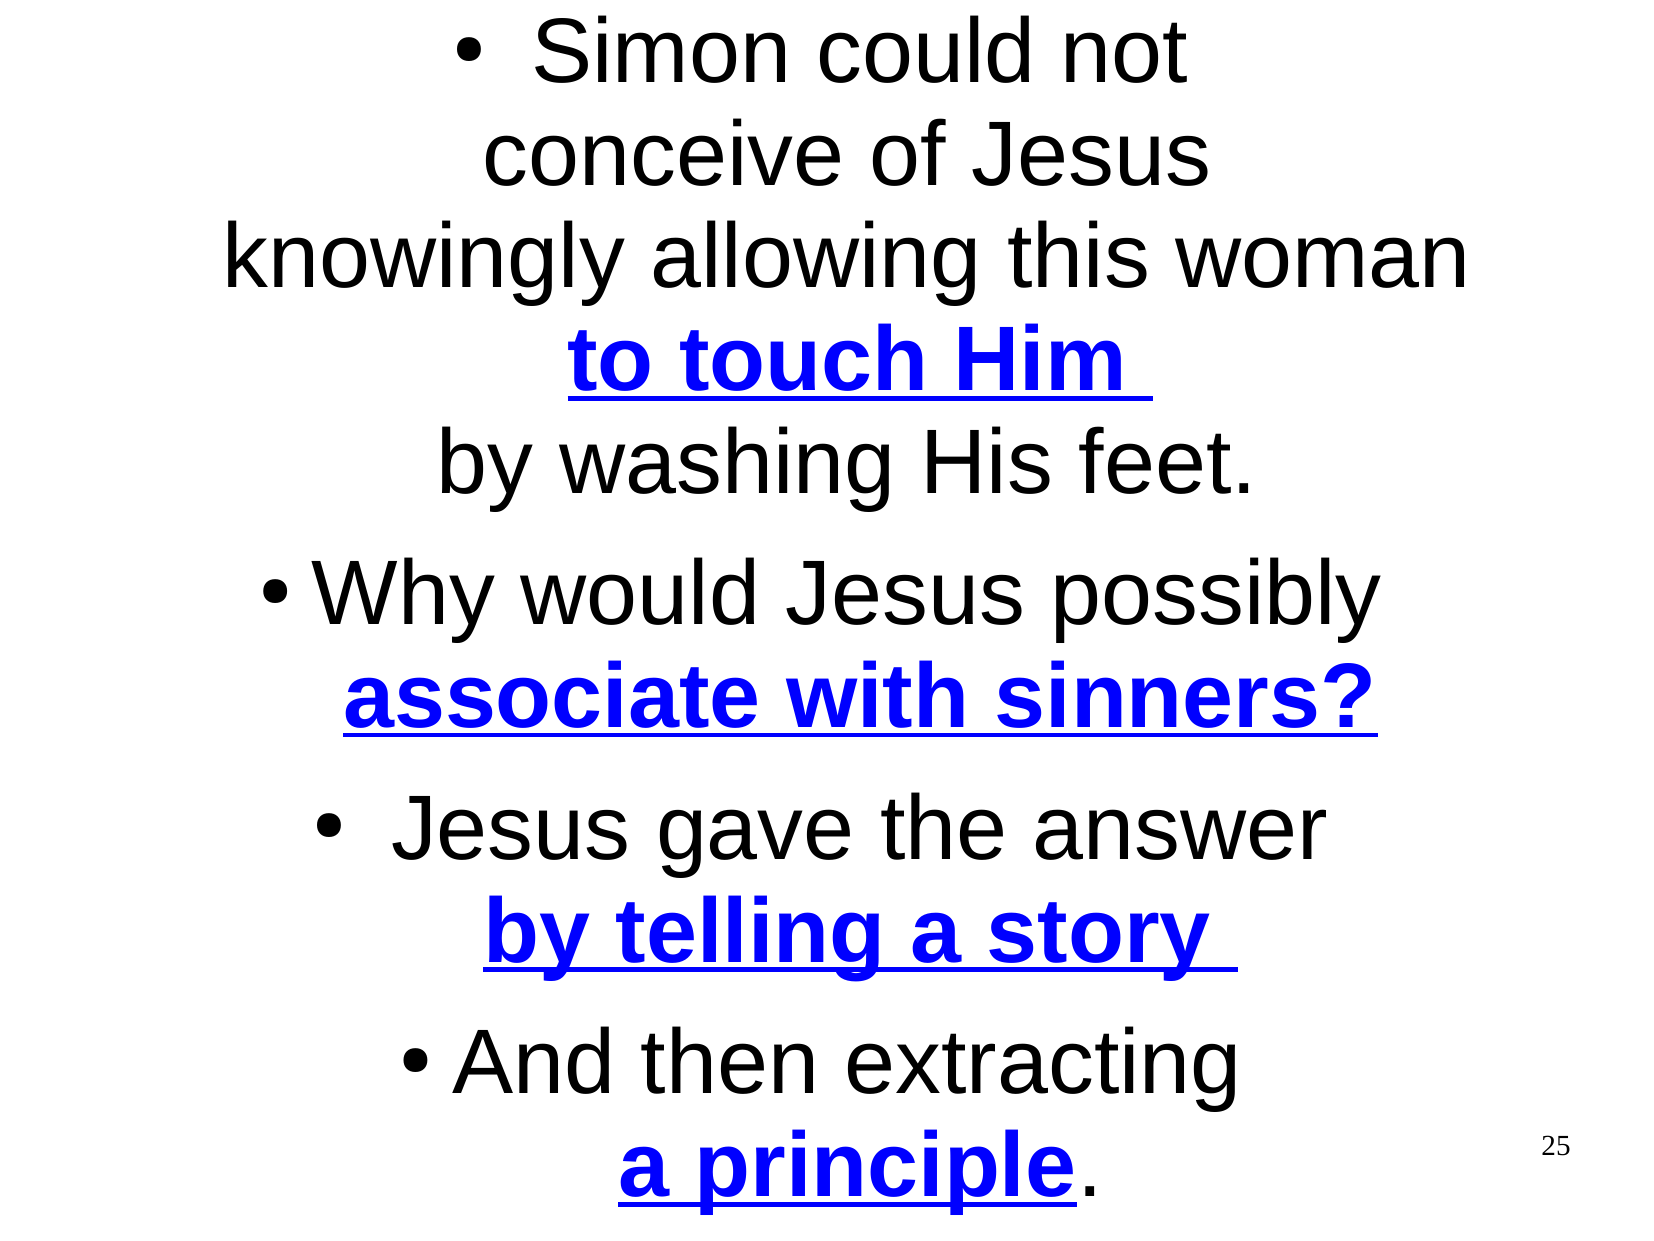

# Simon could not conceive of Jesus knowingly allowing this woman to touch Him by washing His feet.
Why would Jesus possibly
associate with sinners?
 Jesus gave the answer
by telling a story
And then extracting
a principle.
25